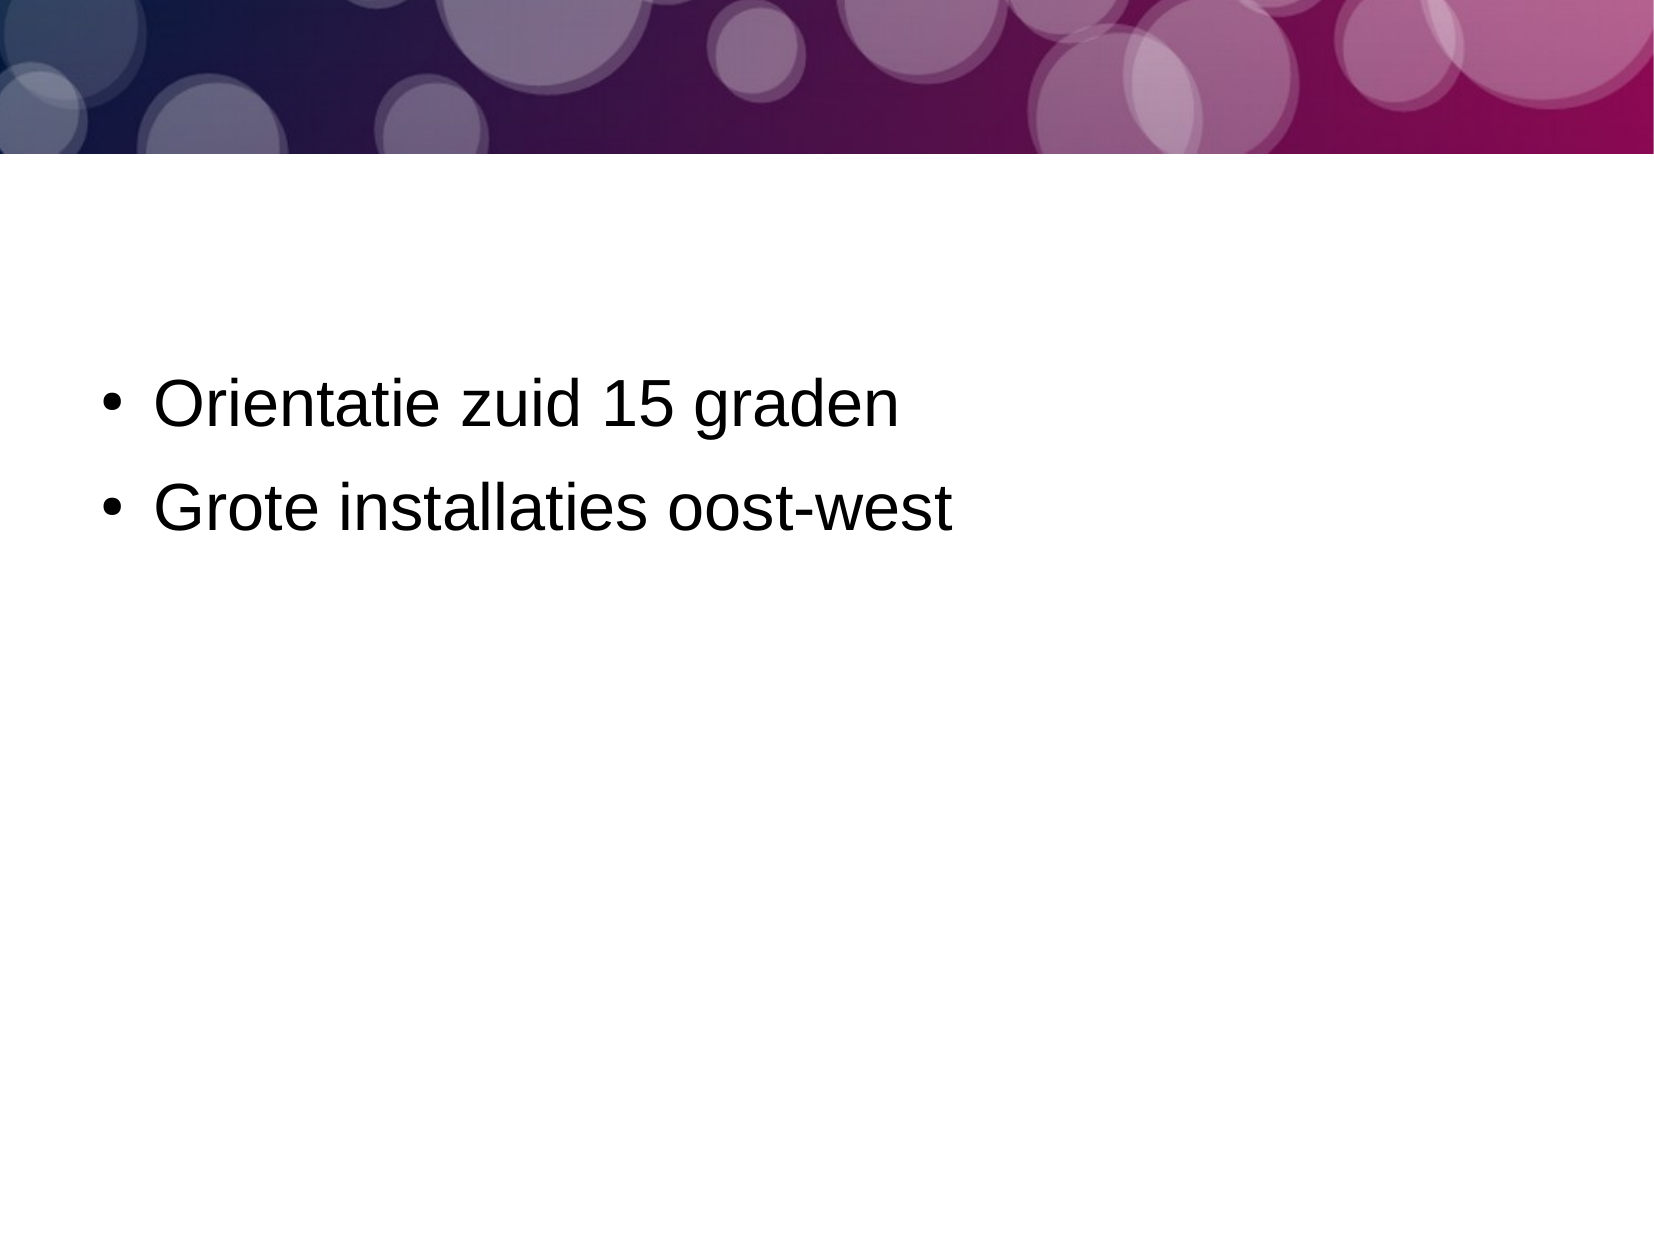

# Orientatie zuid 15 graden
Grote installaties oost-west